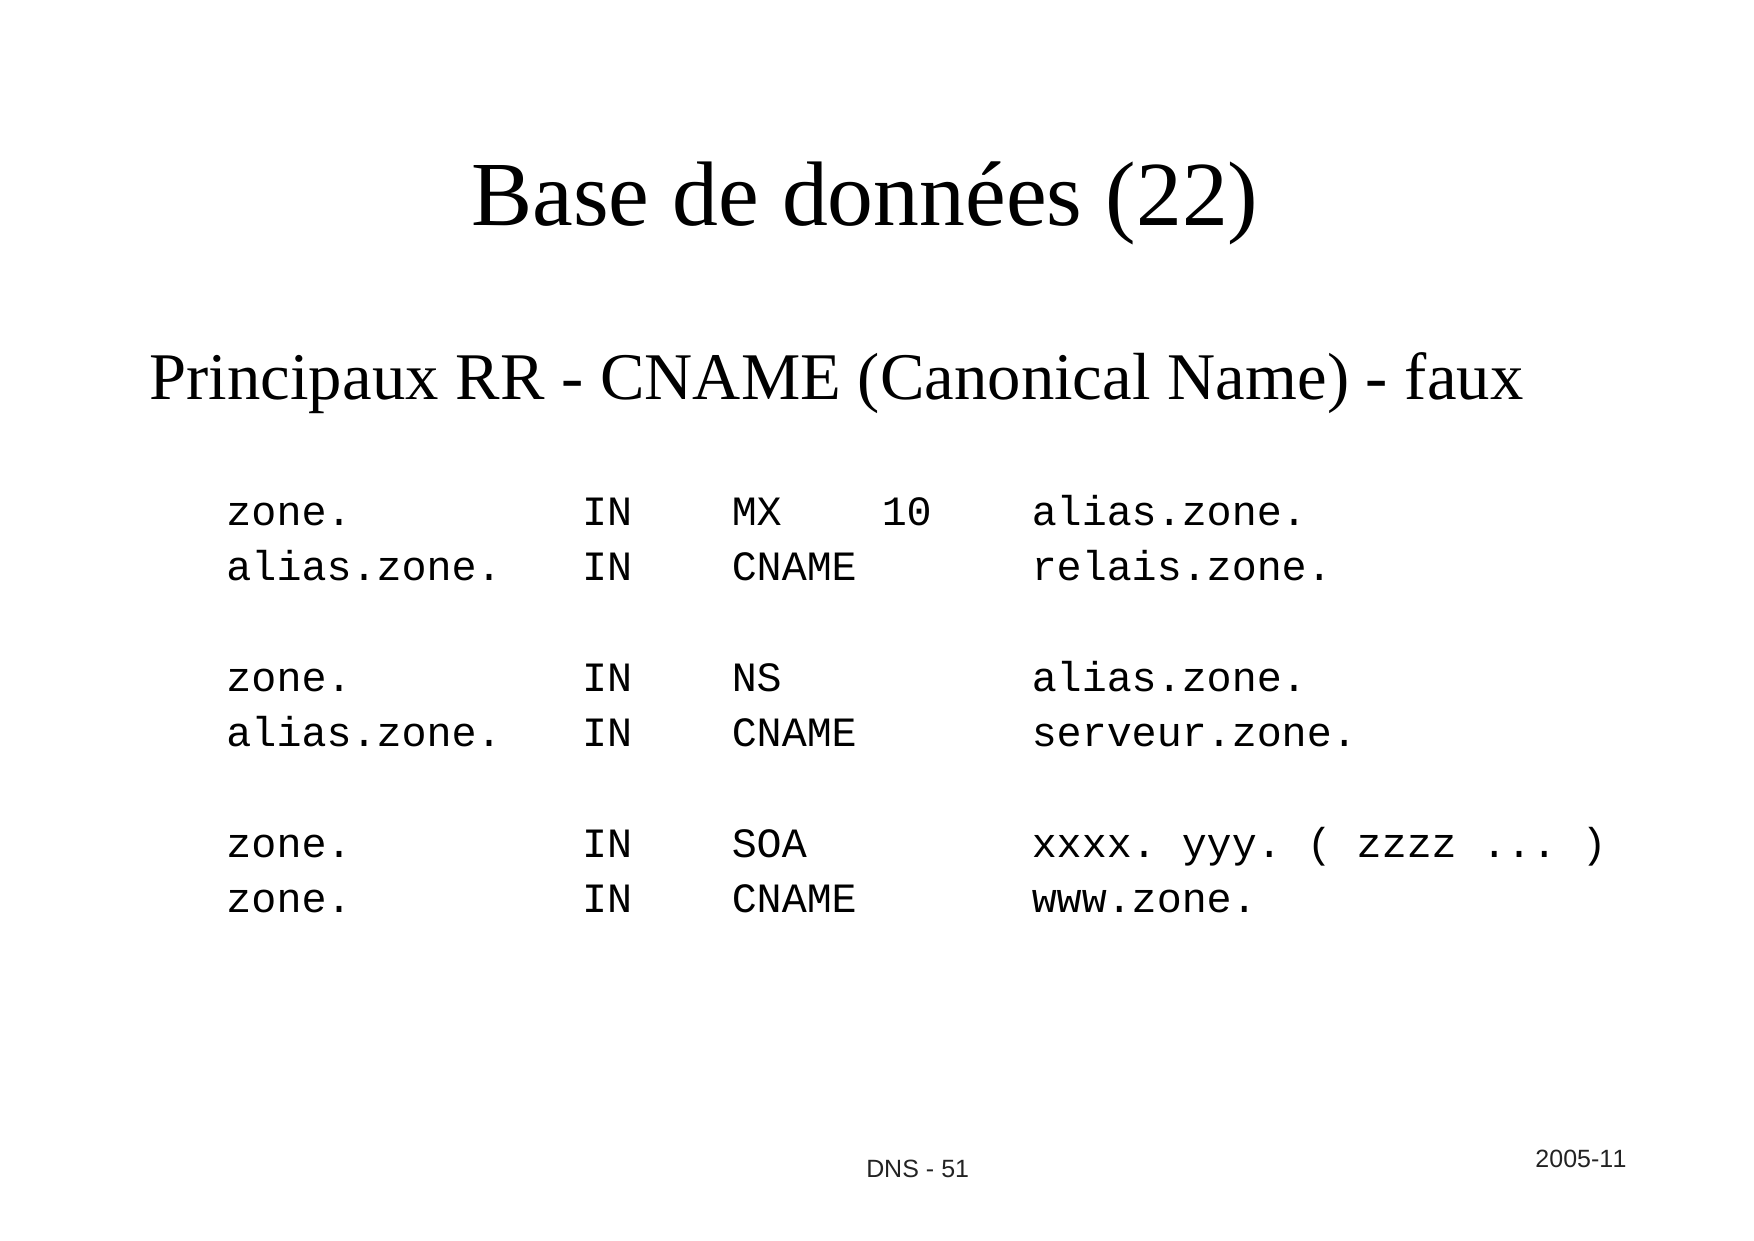

# Base de données (22)
Principaux RR - CNAME (Canonical Name) - faux
zone.		IN	MX	10	alias.zone.
alias.zone.	IN	CNAME		relais.zone.
zone.		IN	NS		alias.zone.
alias.zone.	IN	CNAME		serveur.zone.
zone.		IN	SOA		xxxx. yyy. ( zzzz ... )
zone.		IN	CNAME		www.zone.